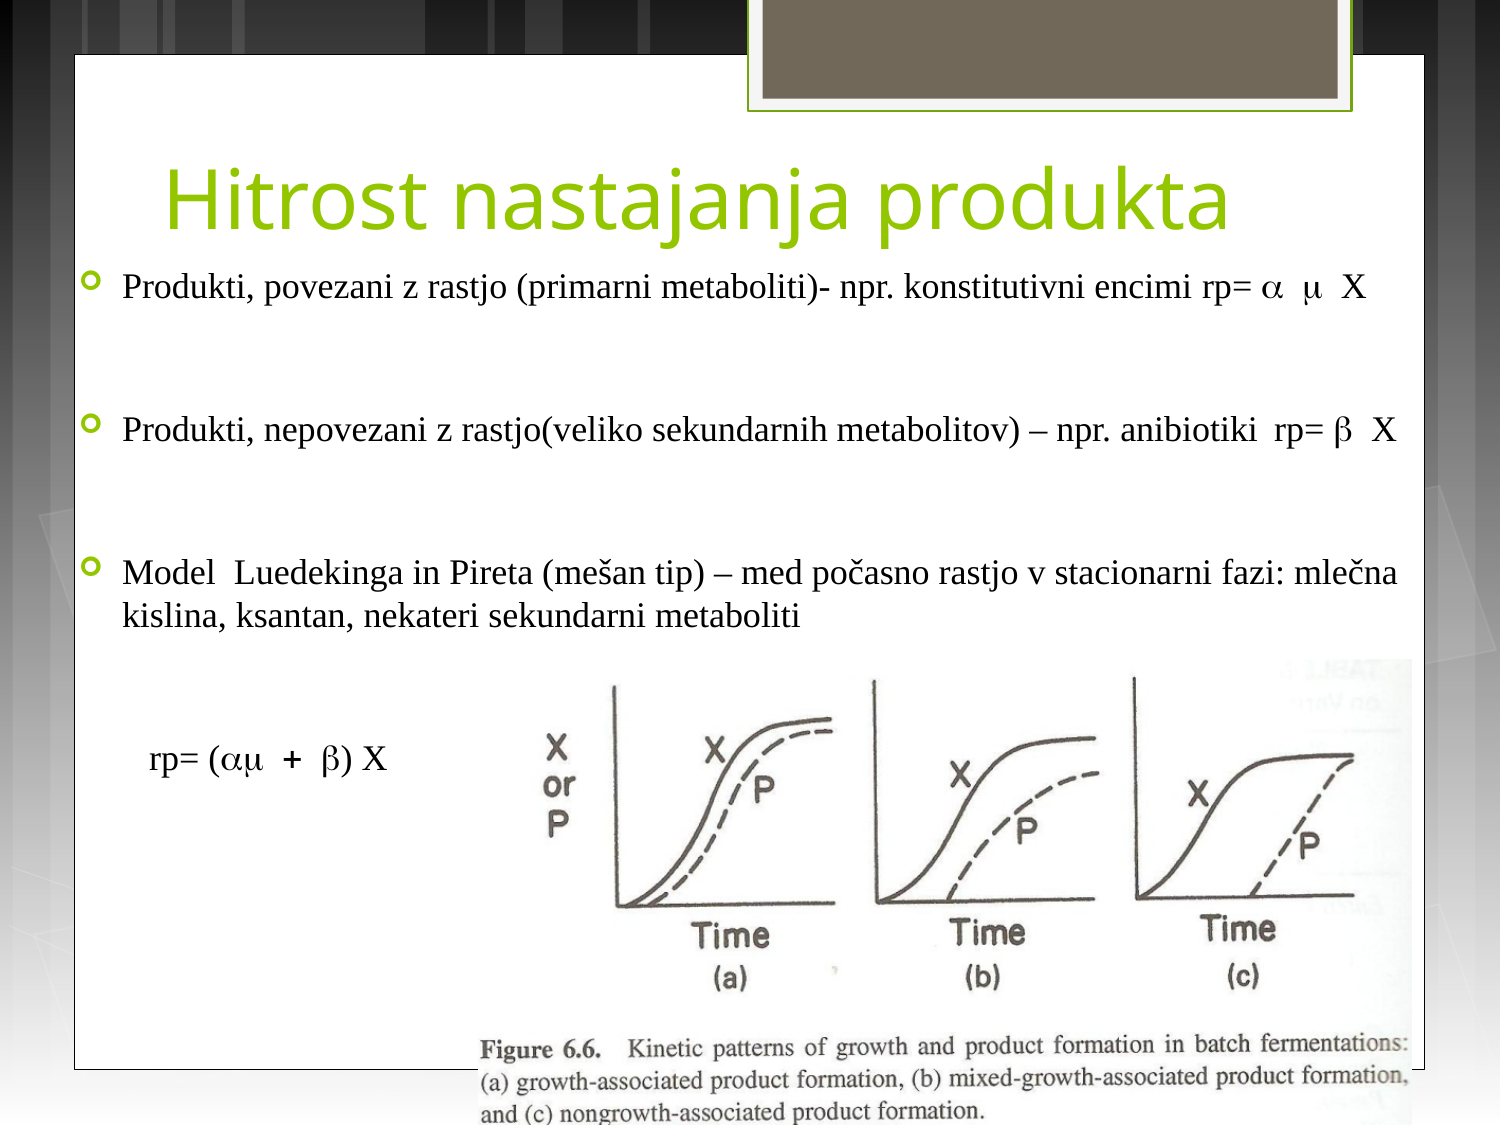

# Hitrost nastajanja produkta
Produkti, povezani z rastjo (primarni metaboliti)- npr. konstitutivni encimi		rp= a m X
Produkti, nepovezani z rastjo(veliko sekundarnih metabolitov) – npr. anibiotiki		rp= b X
Model Luedekinga in Pireta (mešan tip) – med počasno rastjo v stacionarni fazi: mlečna kislina, ksantan, nekateri sekundarni metaboliti
 rp= (am + b) X